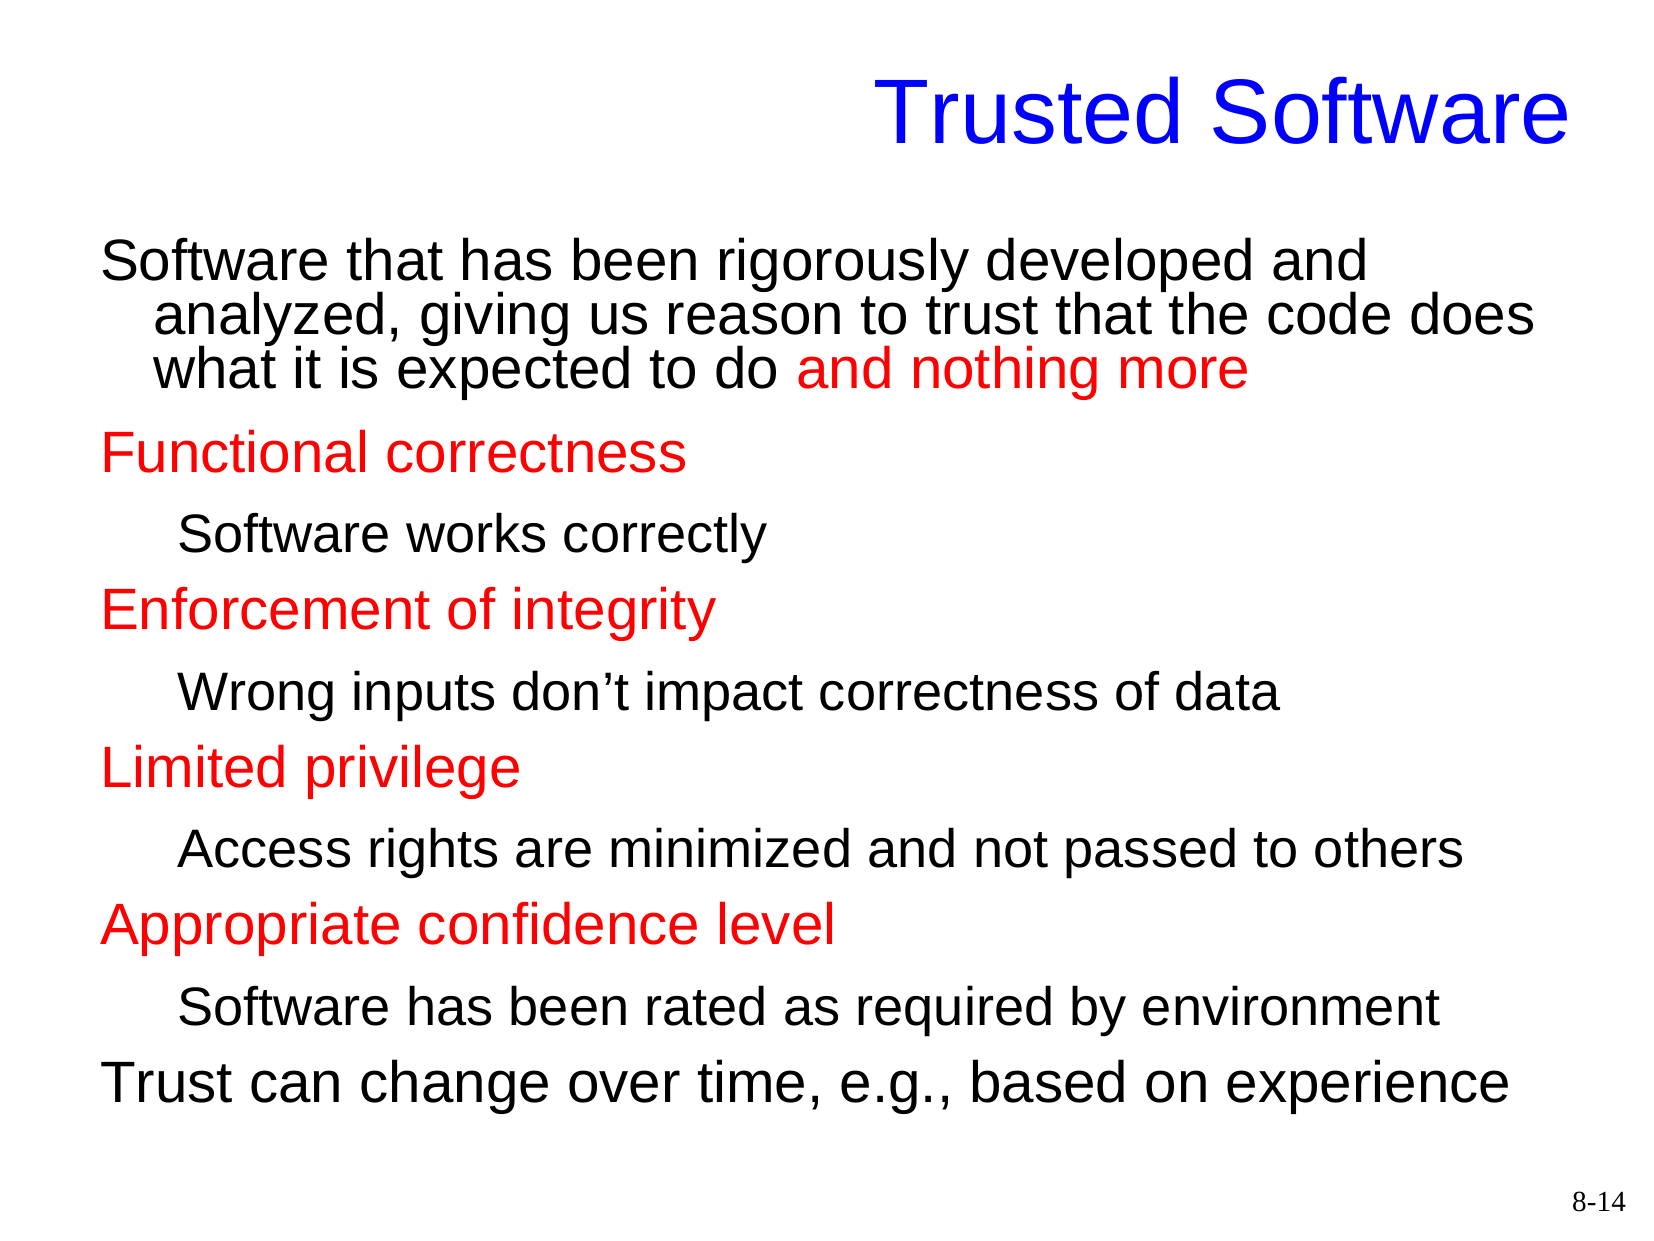

# Trusted Software
Software that has been rigorously developed and analyzed, giving us reason to trust that the code does what it is expected to do and nothing more
Functional correctness
Software works correctly
Enforcement of integrity
Wrong inputs don’t impact correctness of data
Limited privilege
Access rights are minimized and not passed to others
Appropriate confidence level
Software has been rated as required by environment
Trust can change over time, e.g., based on experience